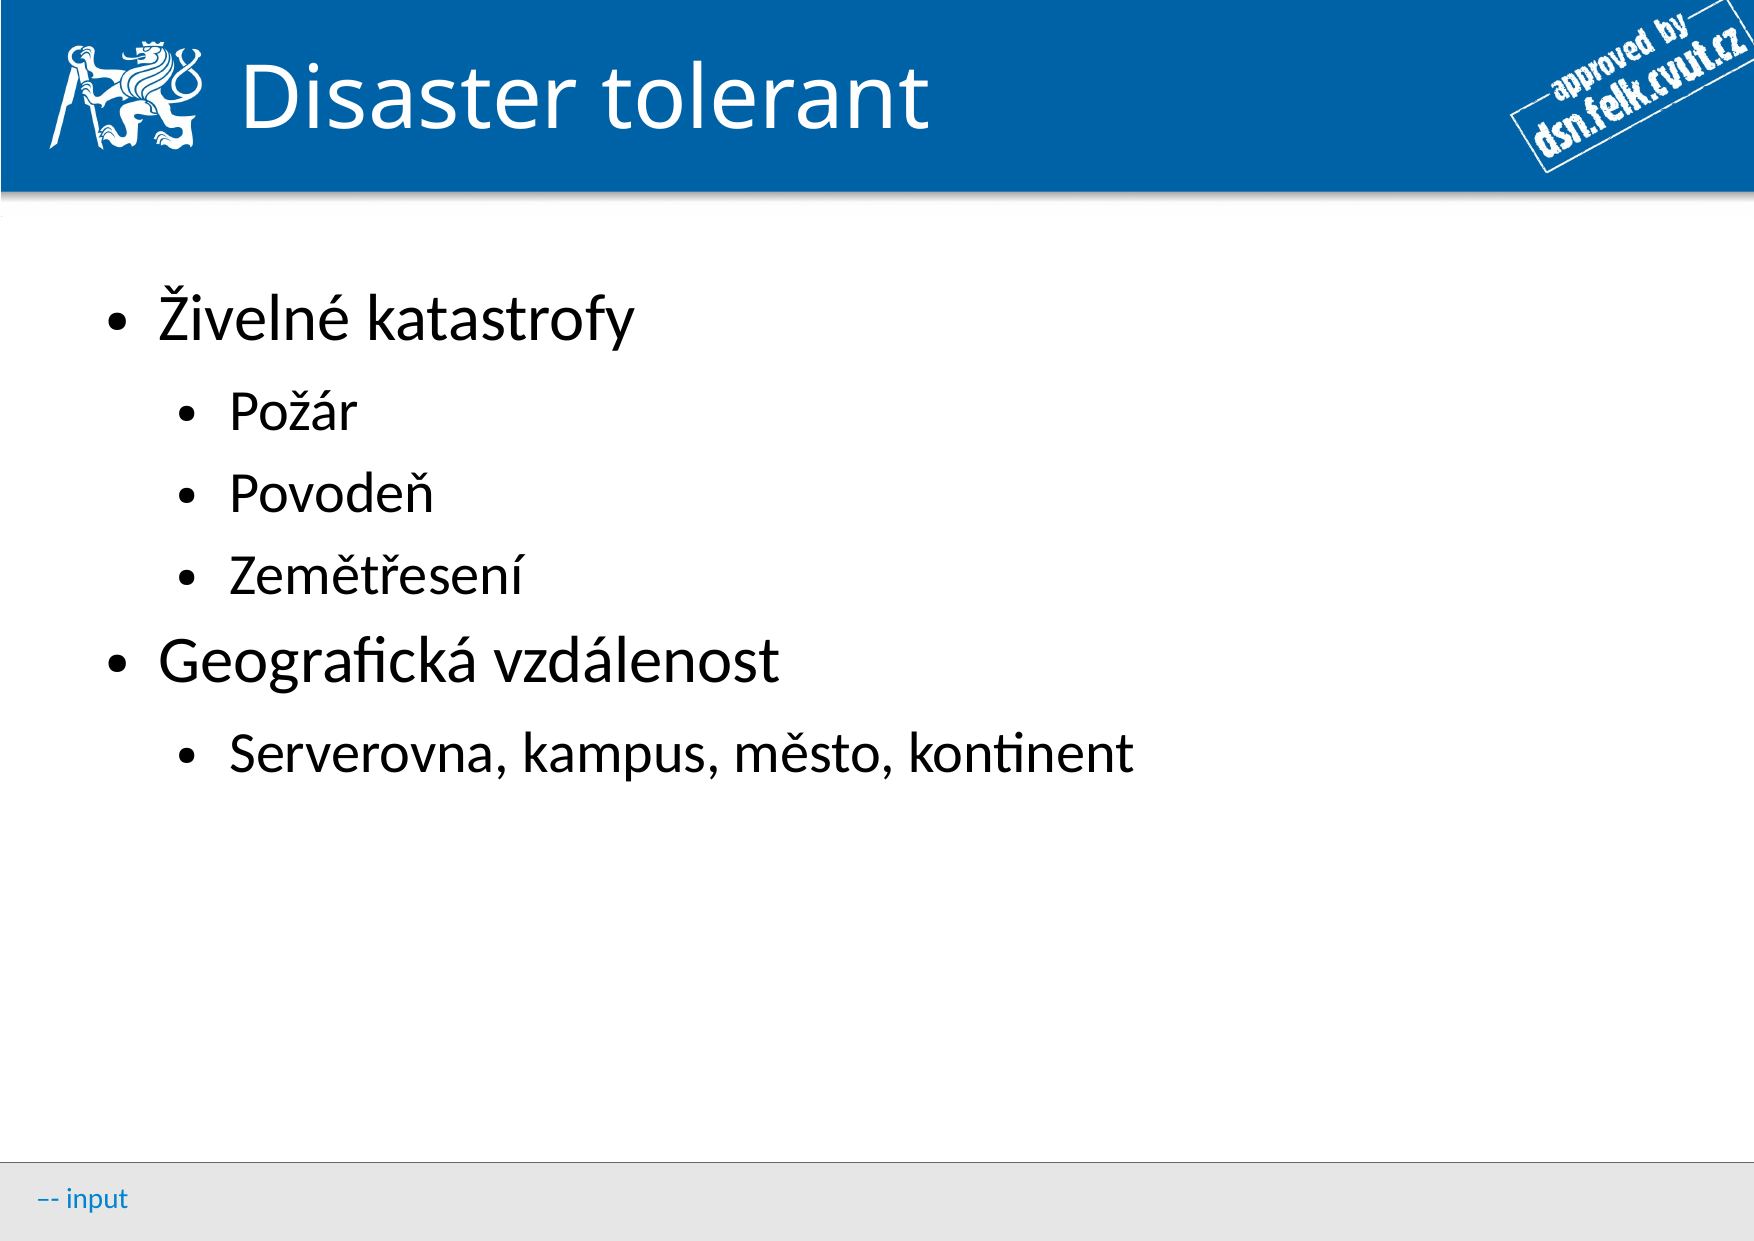

# Disaster tolerant
Živelné katastrofy
Požár
Povodeň
Zemětřesení
Geografická vzdálenost
Serverovna, kampus, město, kontinent